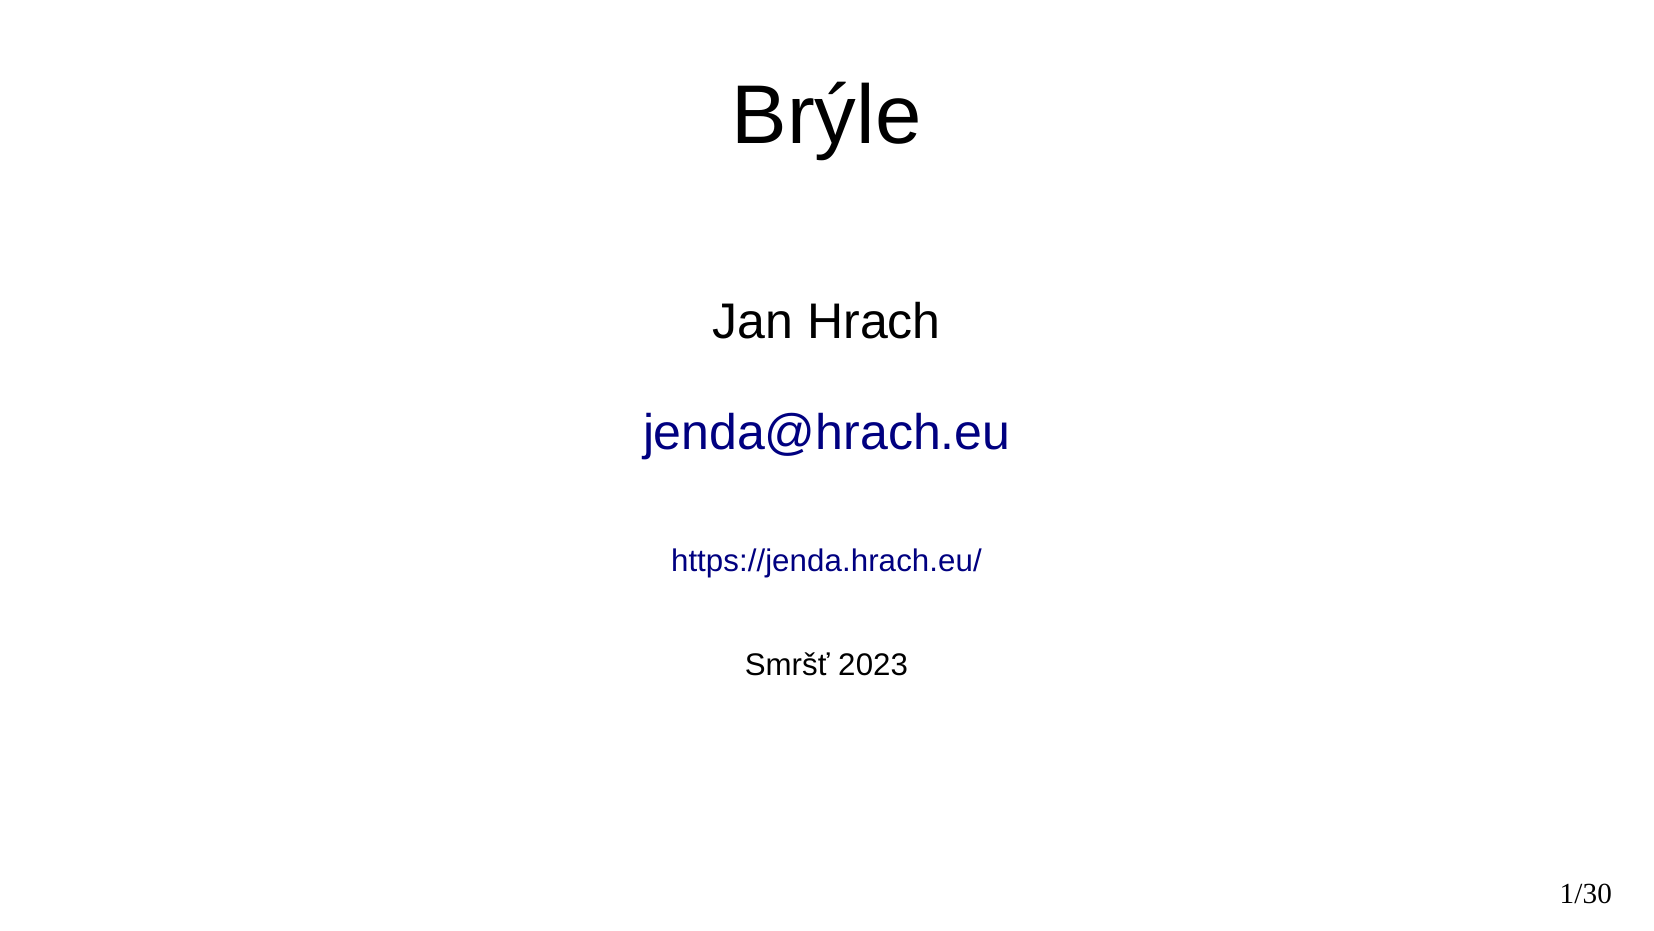

# Brýle
Jan Hrach
jenda@hrach.eu
https://jenda.hrach.eu/
Smršť 2023
1